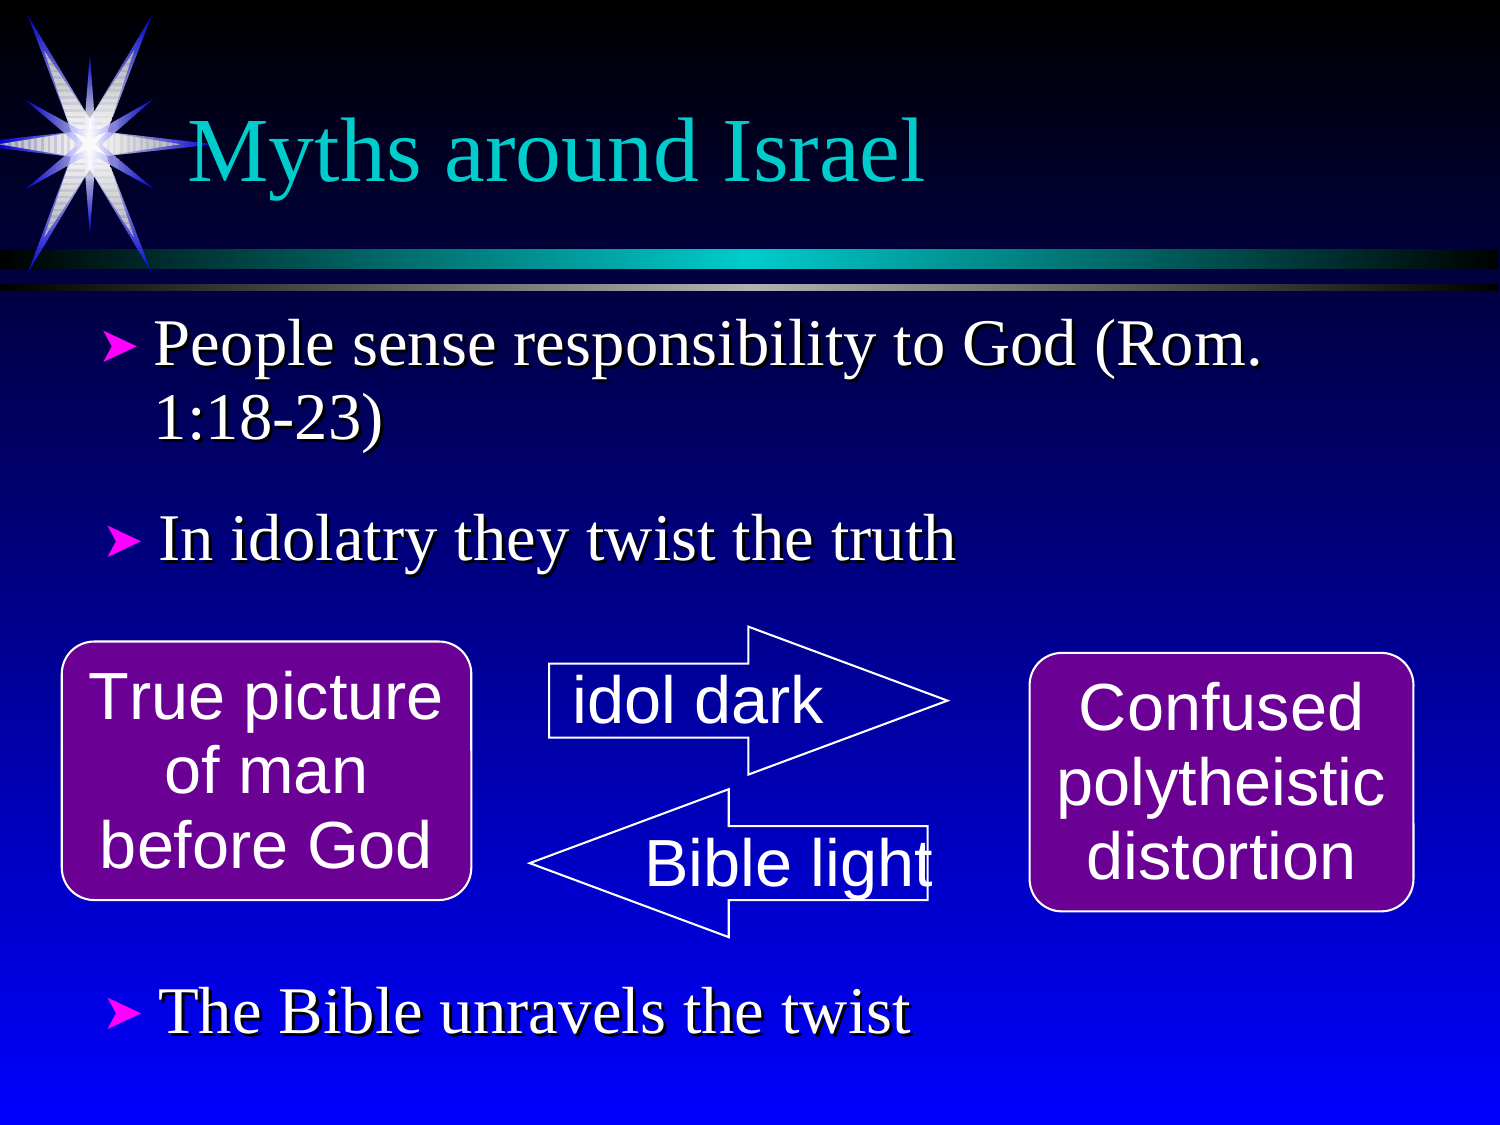

# Myths around Israel
People sense responsibility to God (Rom. 1:18-23)
In idolatry they twist the truth
idol dark
Confused
polytheistic
distortion
True picture
of man
before God
Bible light
The Bible unravels the twist